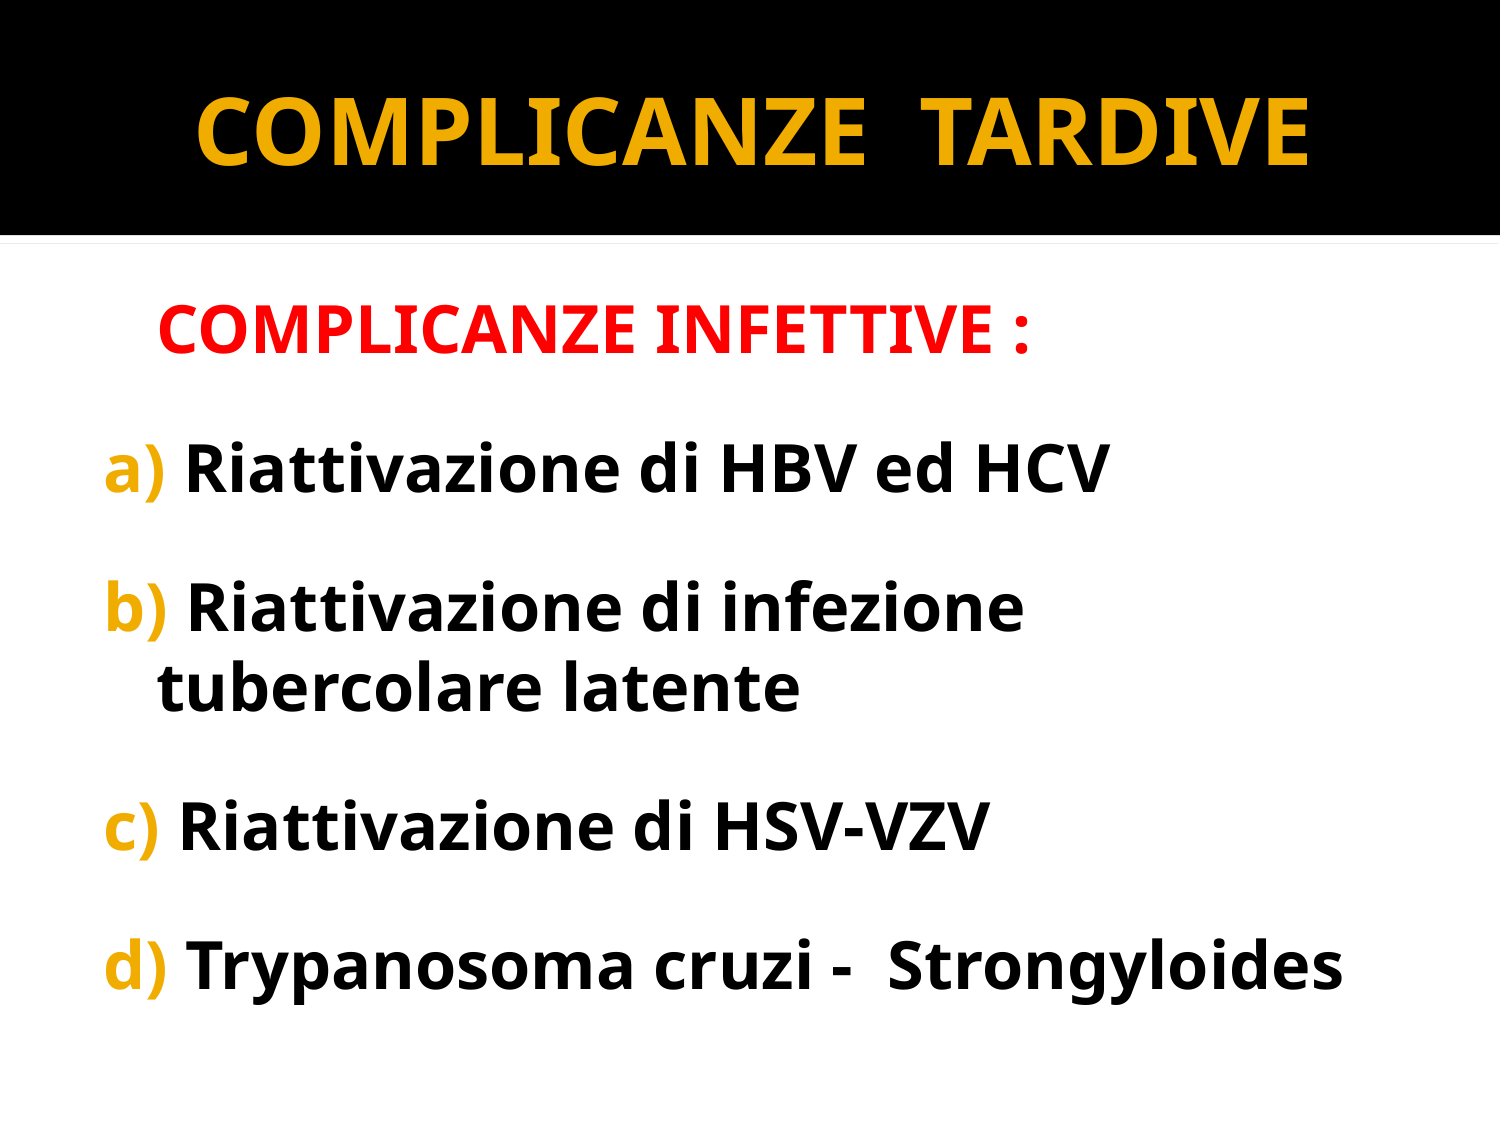

# COMPLICANZE TARDIVE
COMPLICANZE INFETTIVE :
 Riattivazione di HBV ed HCV
 Riattivazione di infezione tubercolare latente
 Riattivazione di HSV-VZV
 Trypanosoma cruzi - Strongyloides